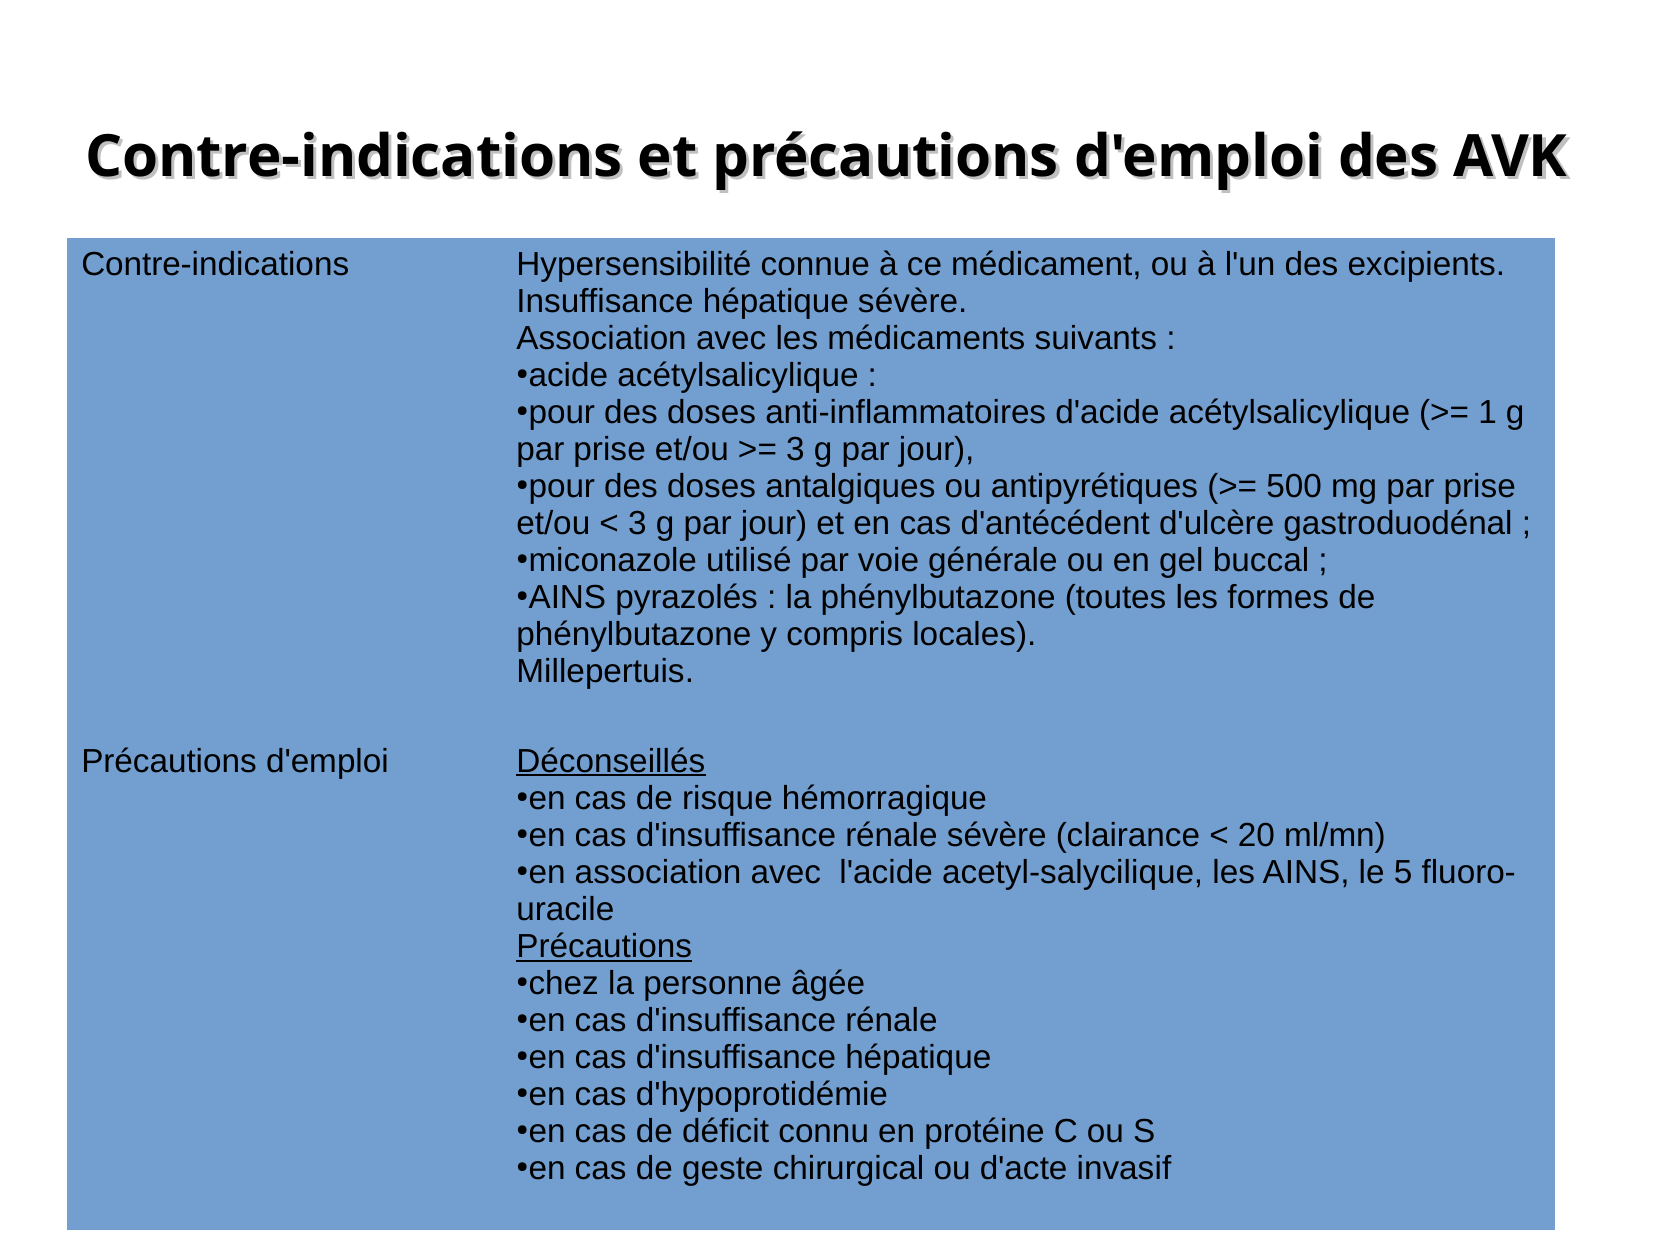

# Contre-indications et précautions d'emploi des AVK
| Contre-indications | Hypersensibilité connue à ce médicament, ou à l'un des excipients. Insuffisance hépatique sévère. Association avec les médicaments suivants : acide acétylsalicylique : pour des doses anti-inflammatoires d'acide acétylsalicylique (>= 1 g par prise et/ou >= 3 g par jour), pour des doses antalgiques ou antipyrétiques (>= 500 mg par prise et/ou < 3 g par jour) et en cas d'antécédent d'ulcère gastroduodénal ; miconazole utilisé par voie générale ou en gel buccal ; AINS pyrazolés : la phénylbutazone (toutes les formes de phénylbutazone y compris locales). Millepertuis. |
| --- | --- |
| Précautions d'emploi | Déconseillés en cas de risque hémorragique en cas d'insuffisance rénale sévère (clairance < 20 ml/mn) en association avec l'acide acetyl-salycilique, les AINS, le 5 fluoro-uracile Précautions chez la personne âgée en cas d'insuffisance rénale en cas d'insuffisance hépatique en cas d'hypoprotidémie en cas de déficit connu en protéine C ou S en cas de geste chirurgical ou d'acte invasif |